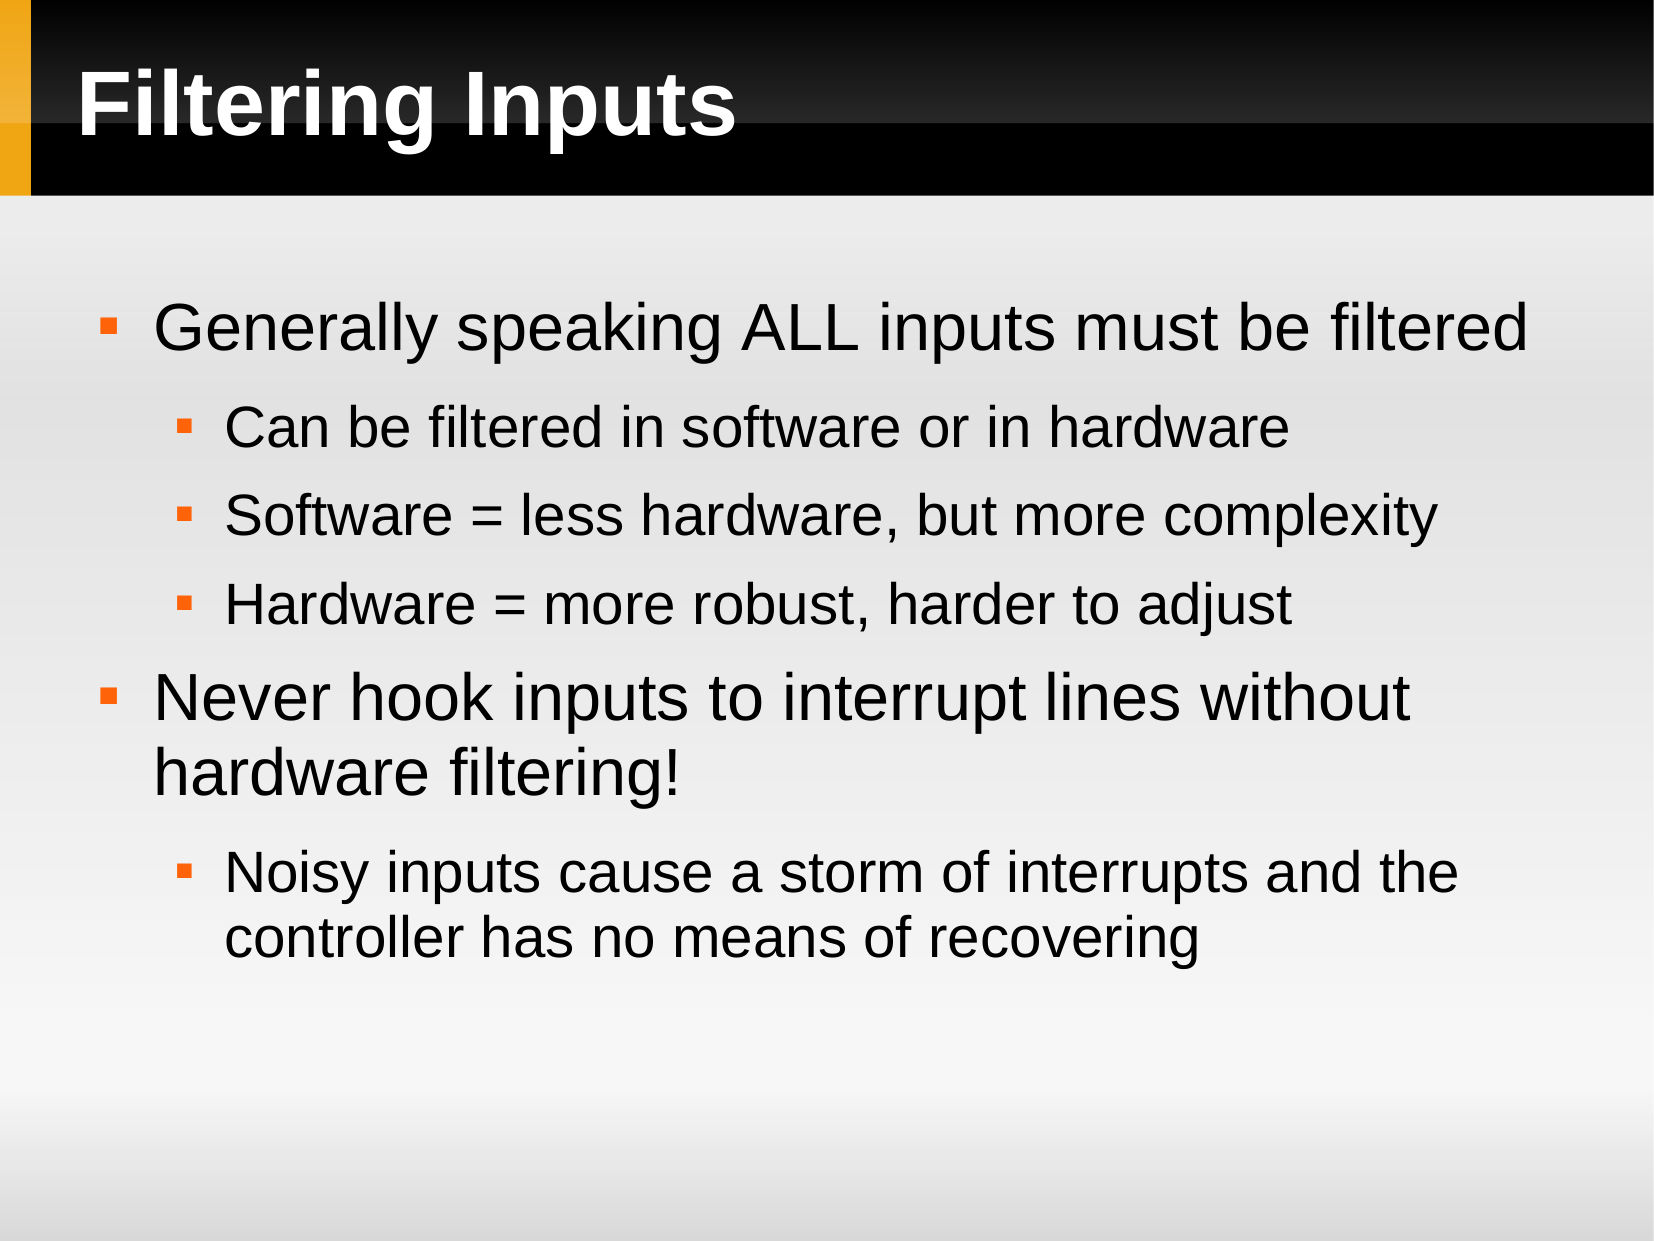

# Filtering Inputs
Generally speaking ALL inputs must be filtered
Can be filtered in software or in hardware
Software = less hardware, but more complexity
Hardware = more robust, harder to adjust
Never hook inputs to interrupt lines without hardware filtering!
Noisy inputs cause a storm of interrupts and the controller has no means of recovering